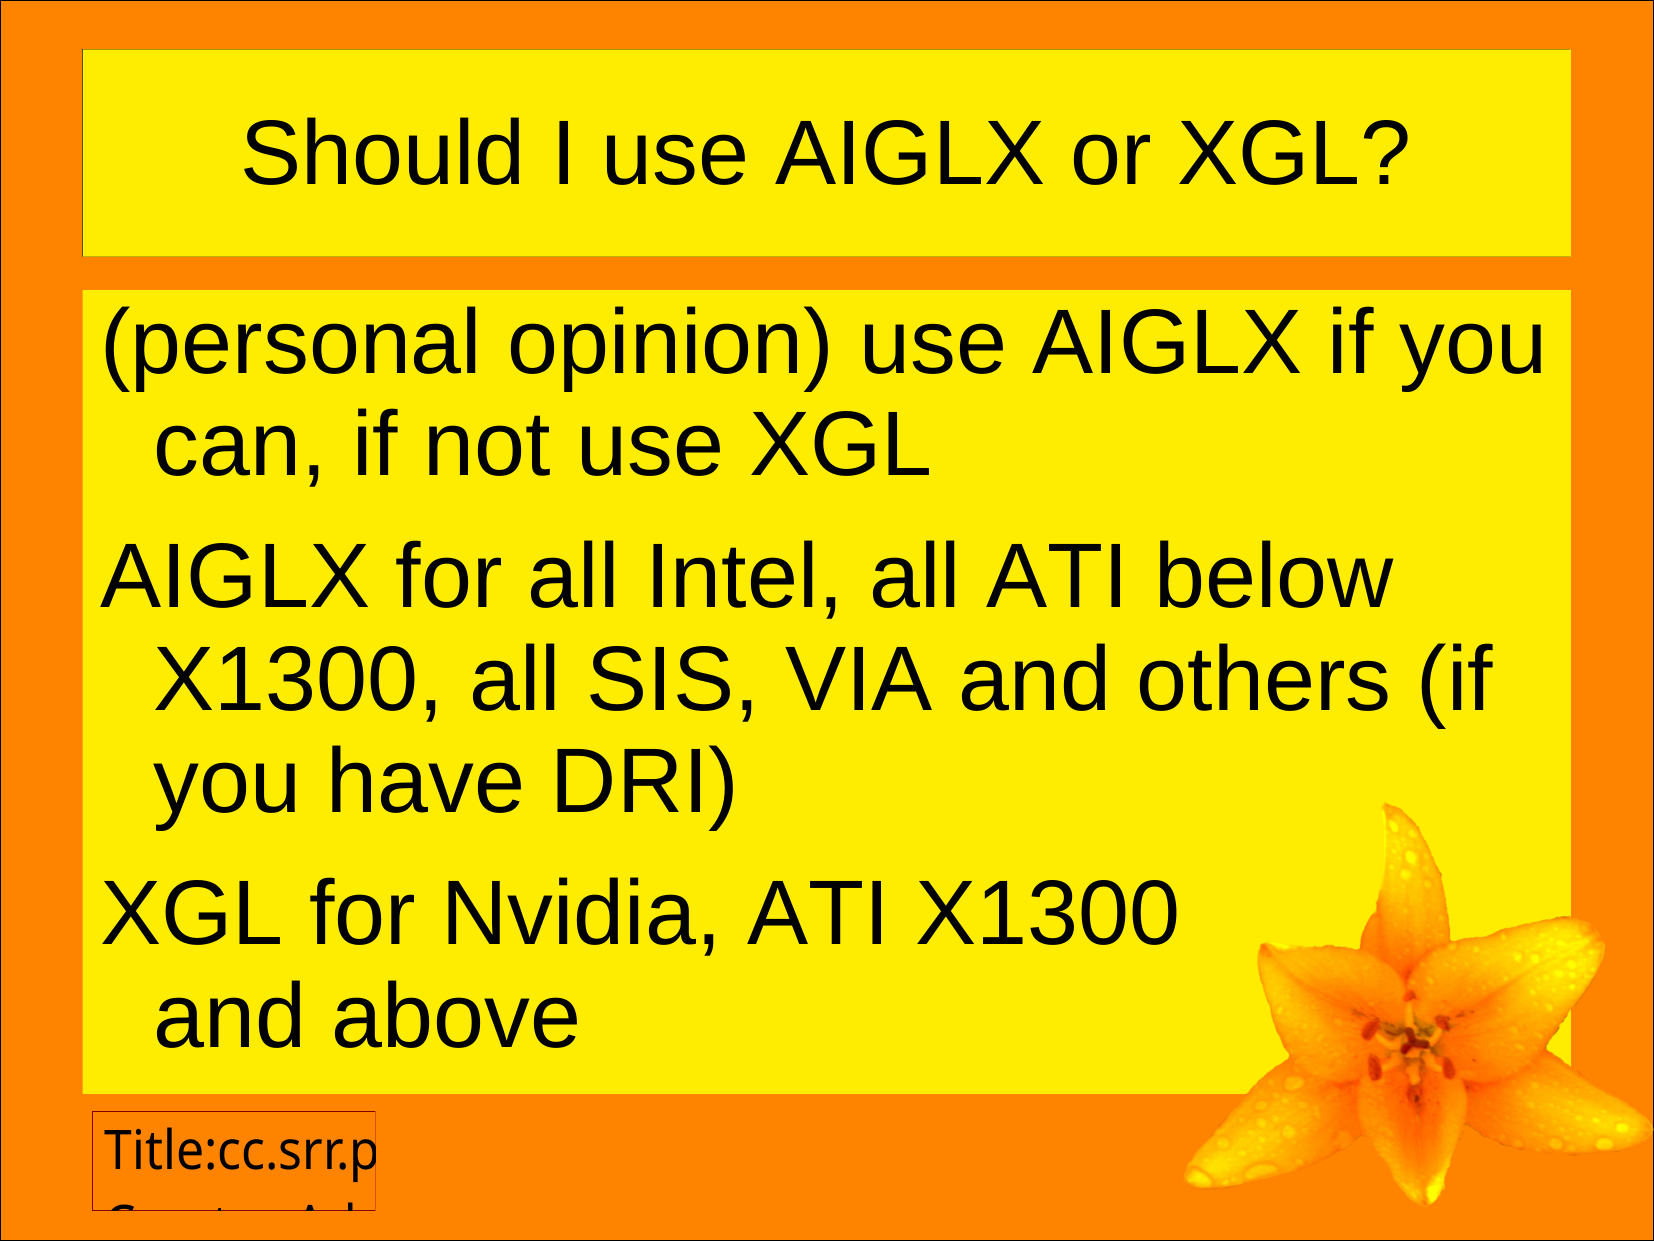

# Should I use AIGLX or XGL?
(personal opinion) use AIGLX if you can, if not use XGL
AIGLX for all Intel, all ATI below X1300, all SIS, VIA and others (if you have DRI)
XGL for Nvidia, ATI X1300
and above